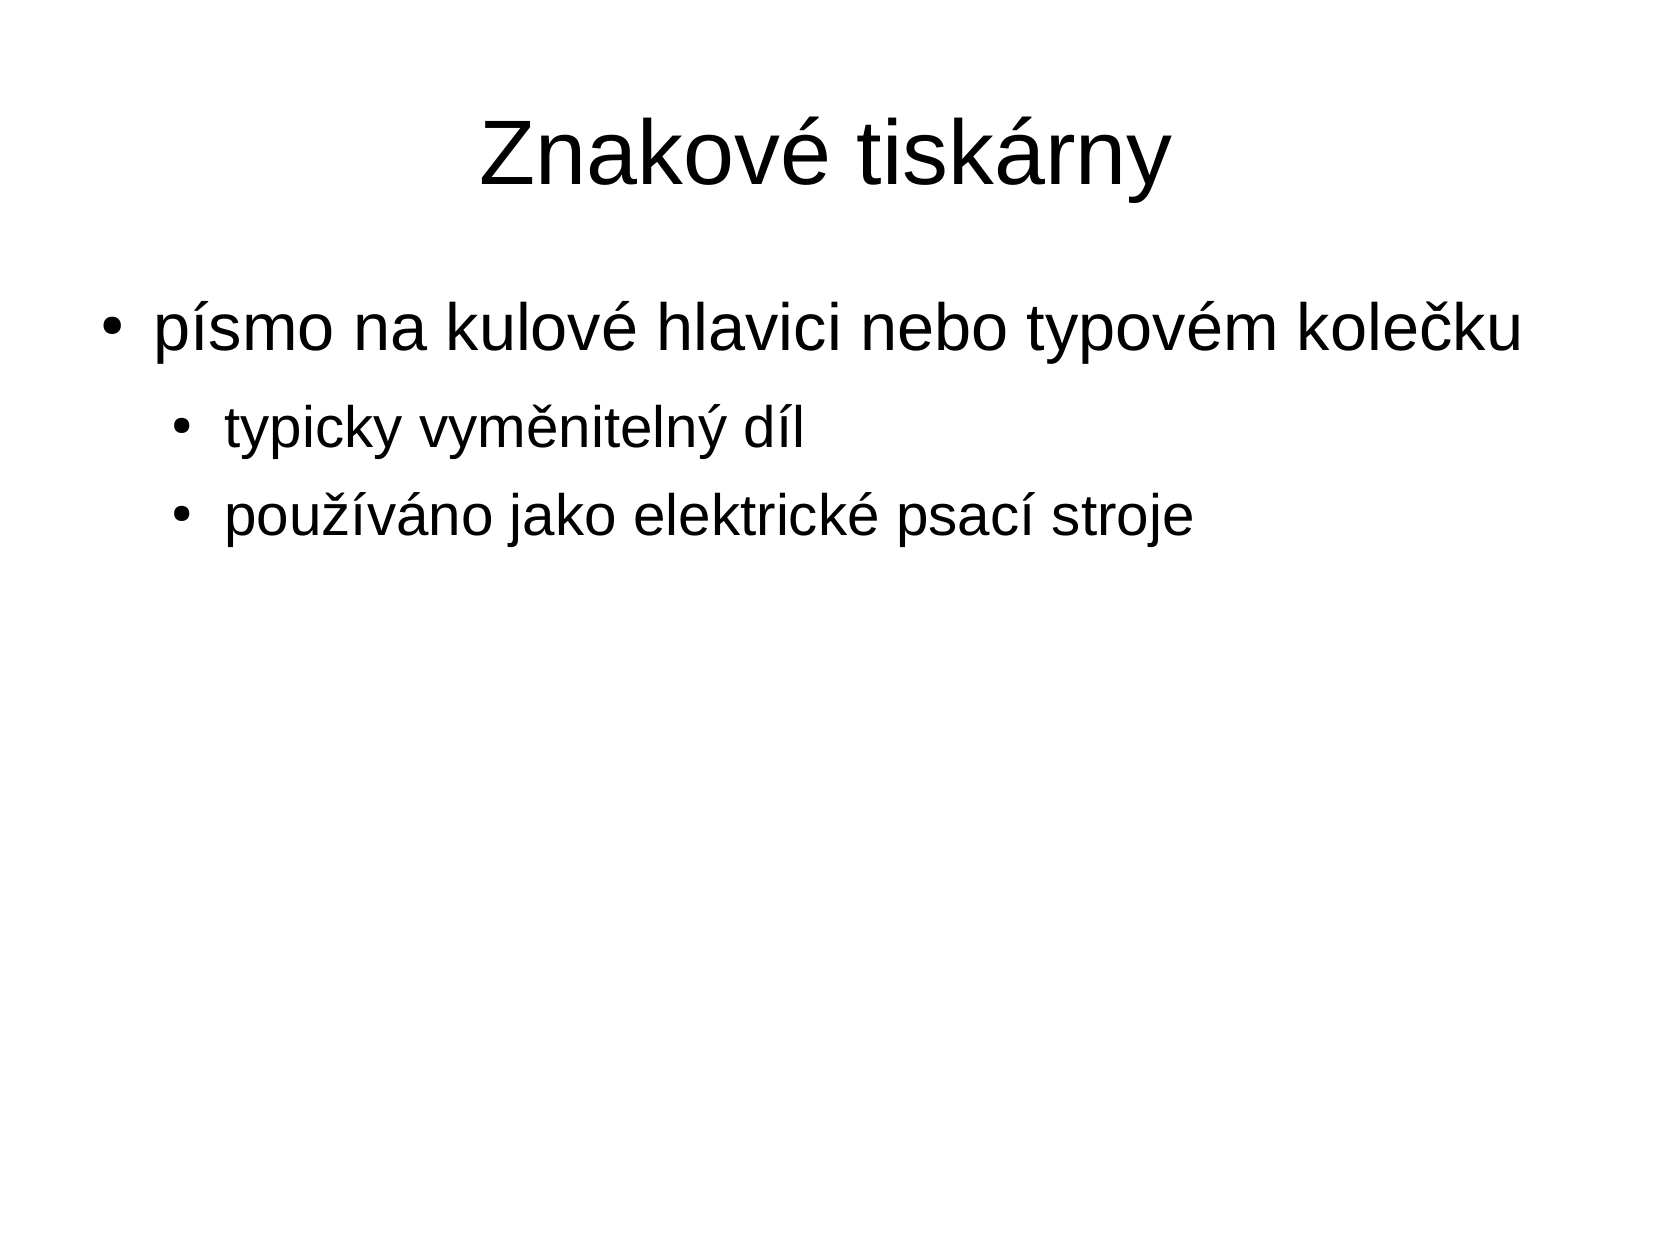

# Znakové tiskárny
písmo na kulové hlavici nebo typovém kolečku
typicky vyměnitelný díl
používáno jako elektrické psací stroje